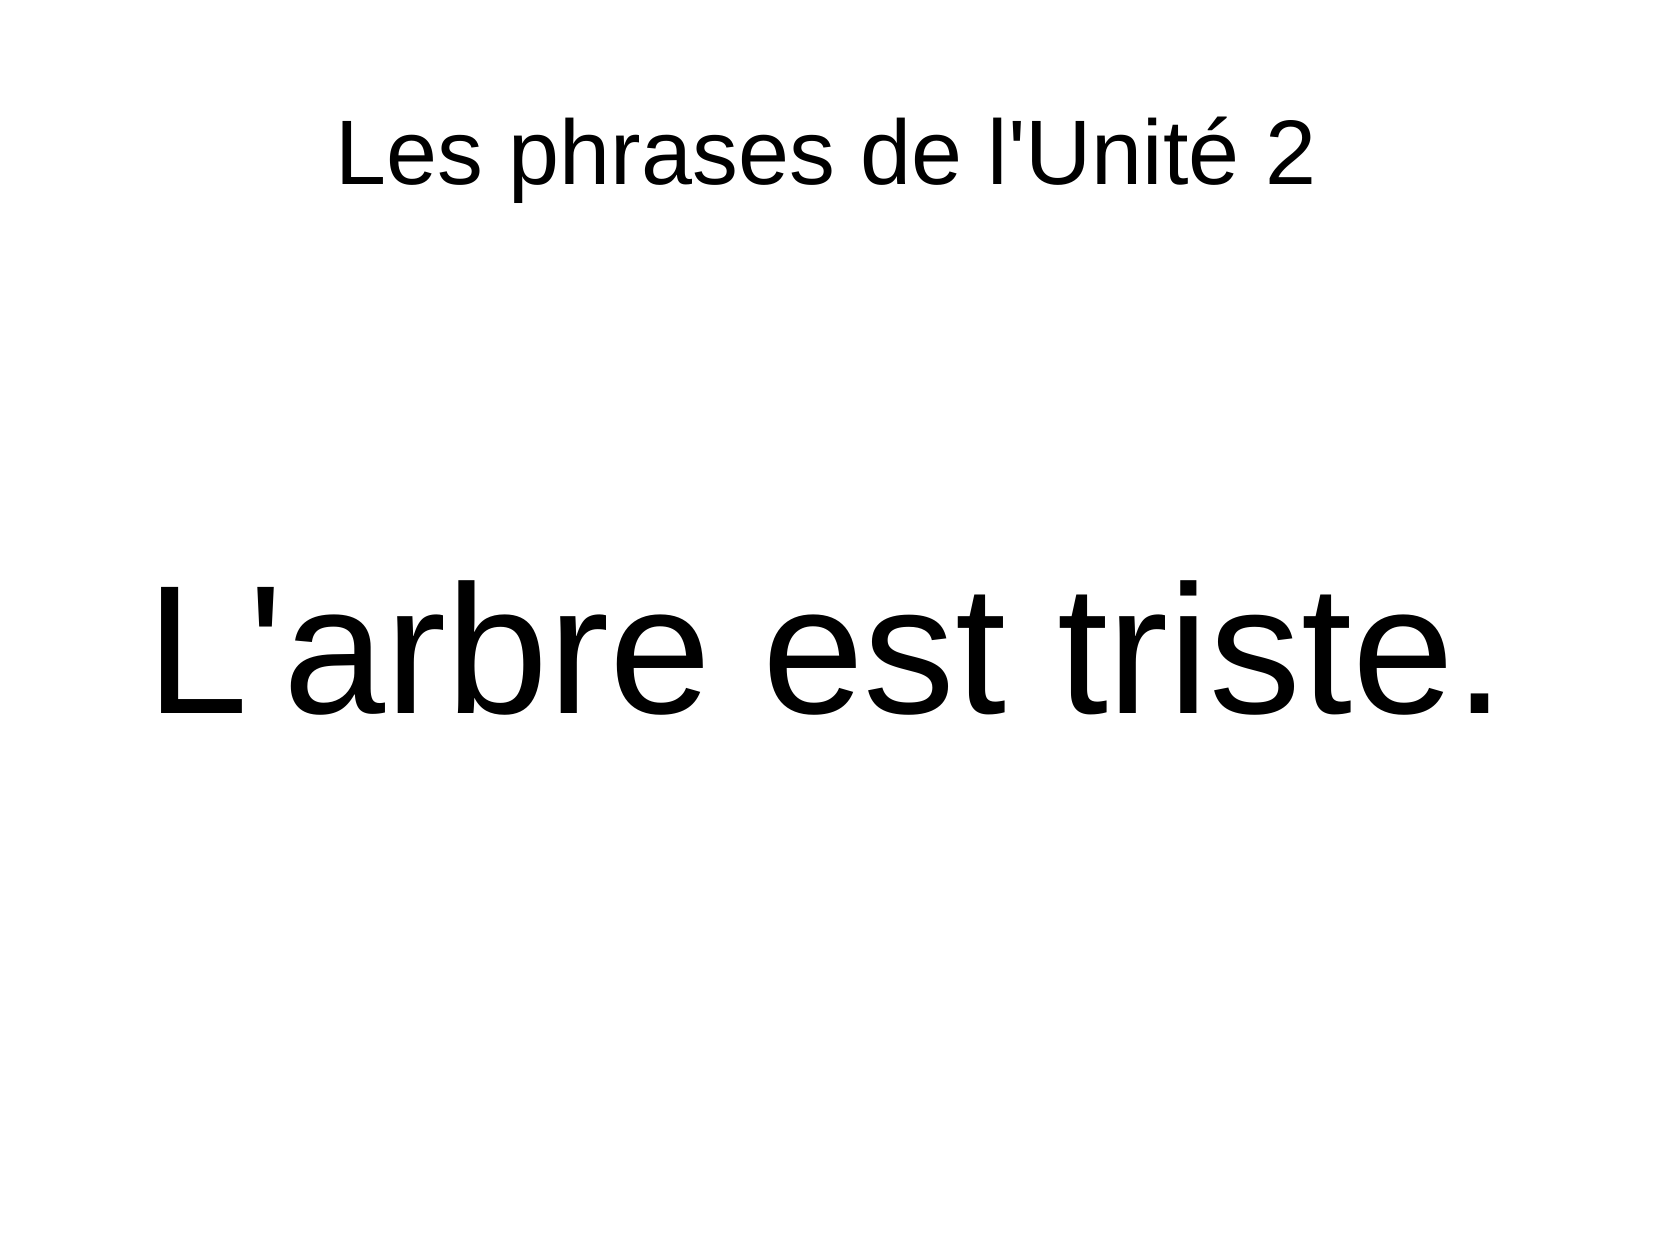

# Les phrases de l'Unité 2
L'arbre est triste.